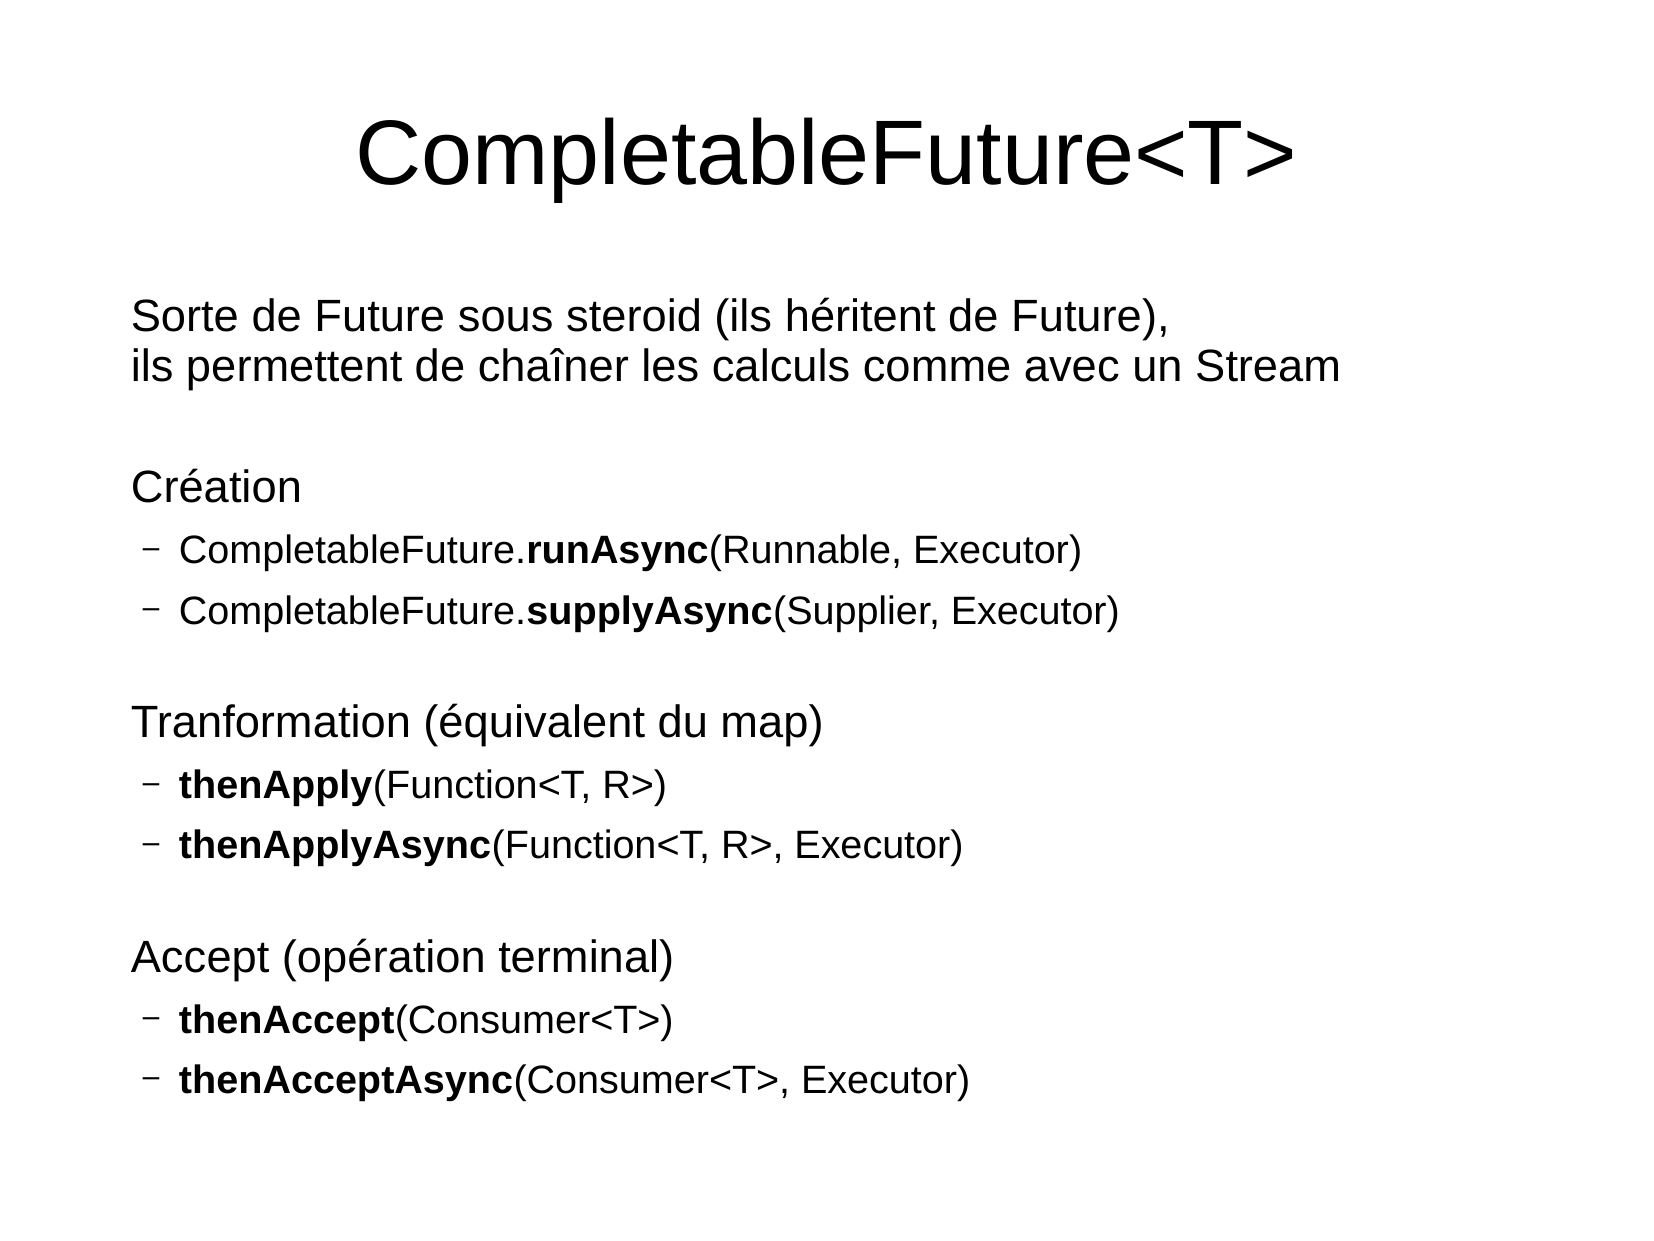

# CompletableFuture<T>
Sorte de Future sous steroid (ils héritent de Future),
ils permettent de chaîner les calculs comme avec un Stream
Création
CompletableFuture.runAsync(Runnable, Executor)
CompletableFuture.supplyAsync(Supplier, Executor)
Tranformation (équivalent du map)
thenApply(Function<T, R>)
thenApplyAsync(Function<T, R>, Executor)
Accept (opération terminal)
thenAccept(Consumer<T>)
thenAcceptAsync(Consumer<T>, Executor)